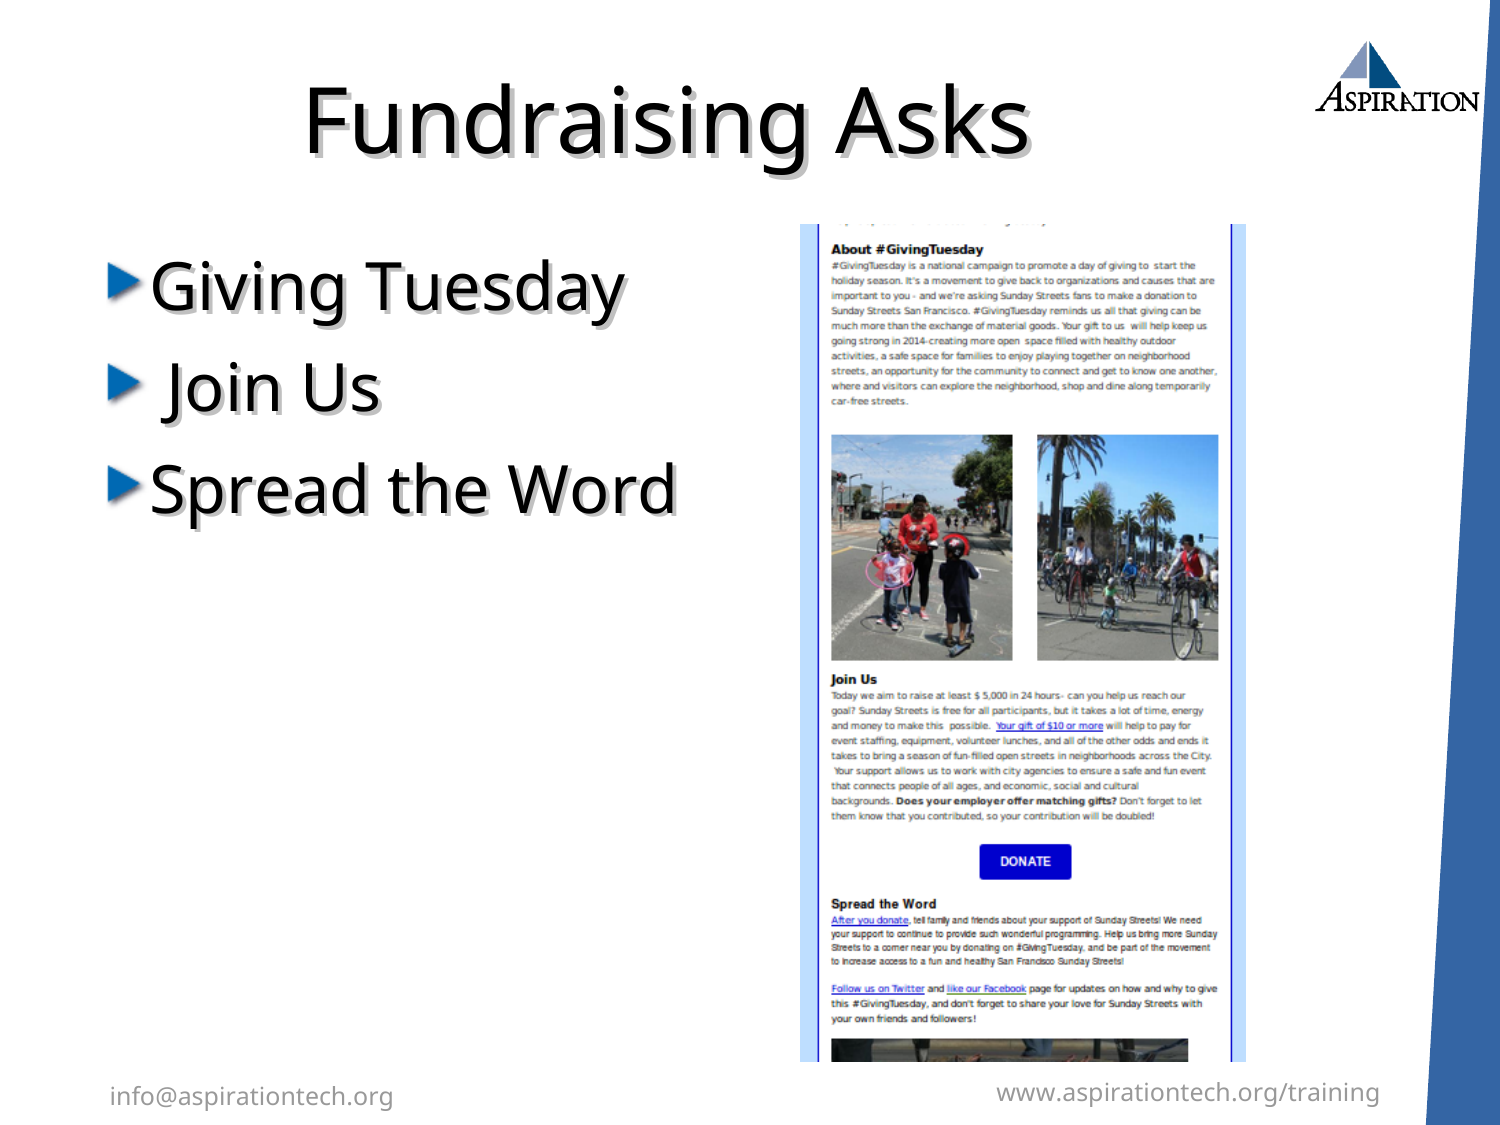

# Fundraising Asks
Giving Tuesday
 Join Us
Spread the Word